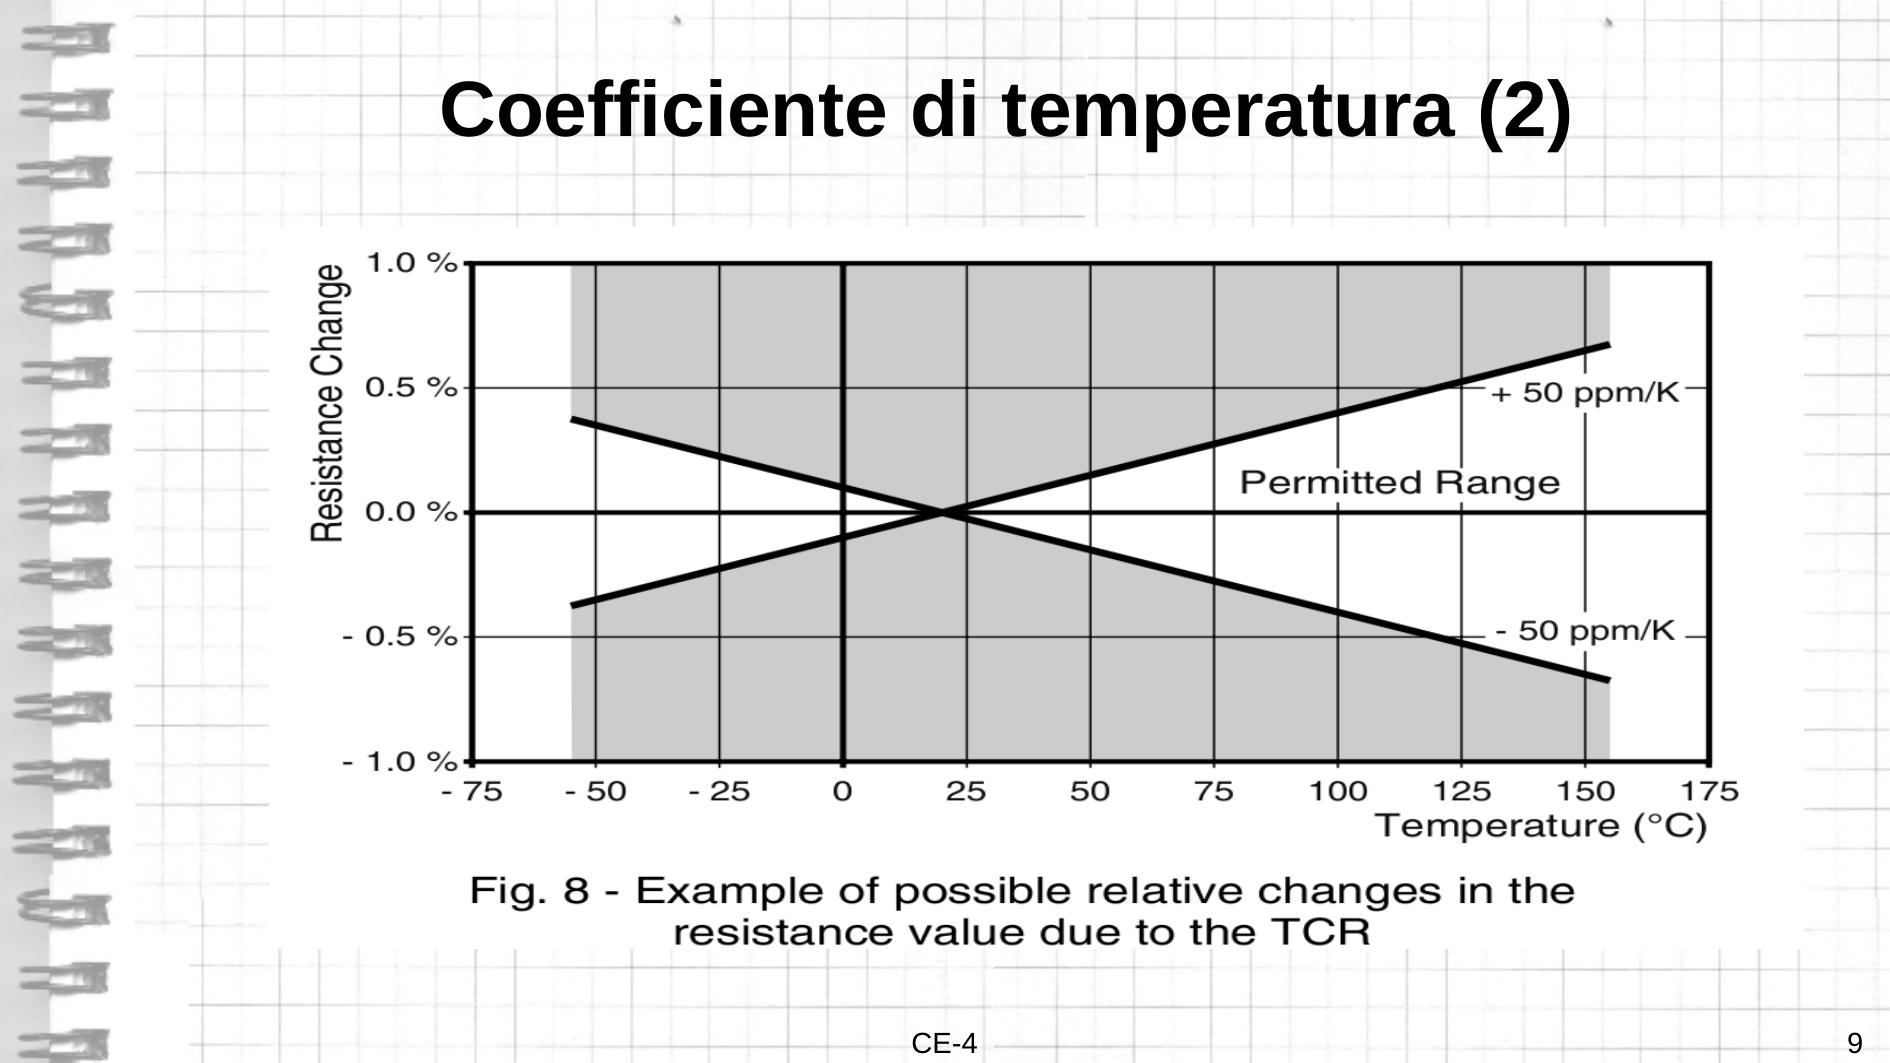

# Coefficiente di temperatura (2)
CE-4
9